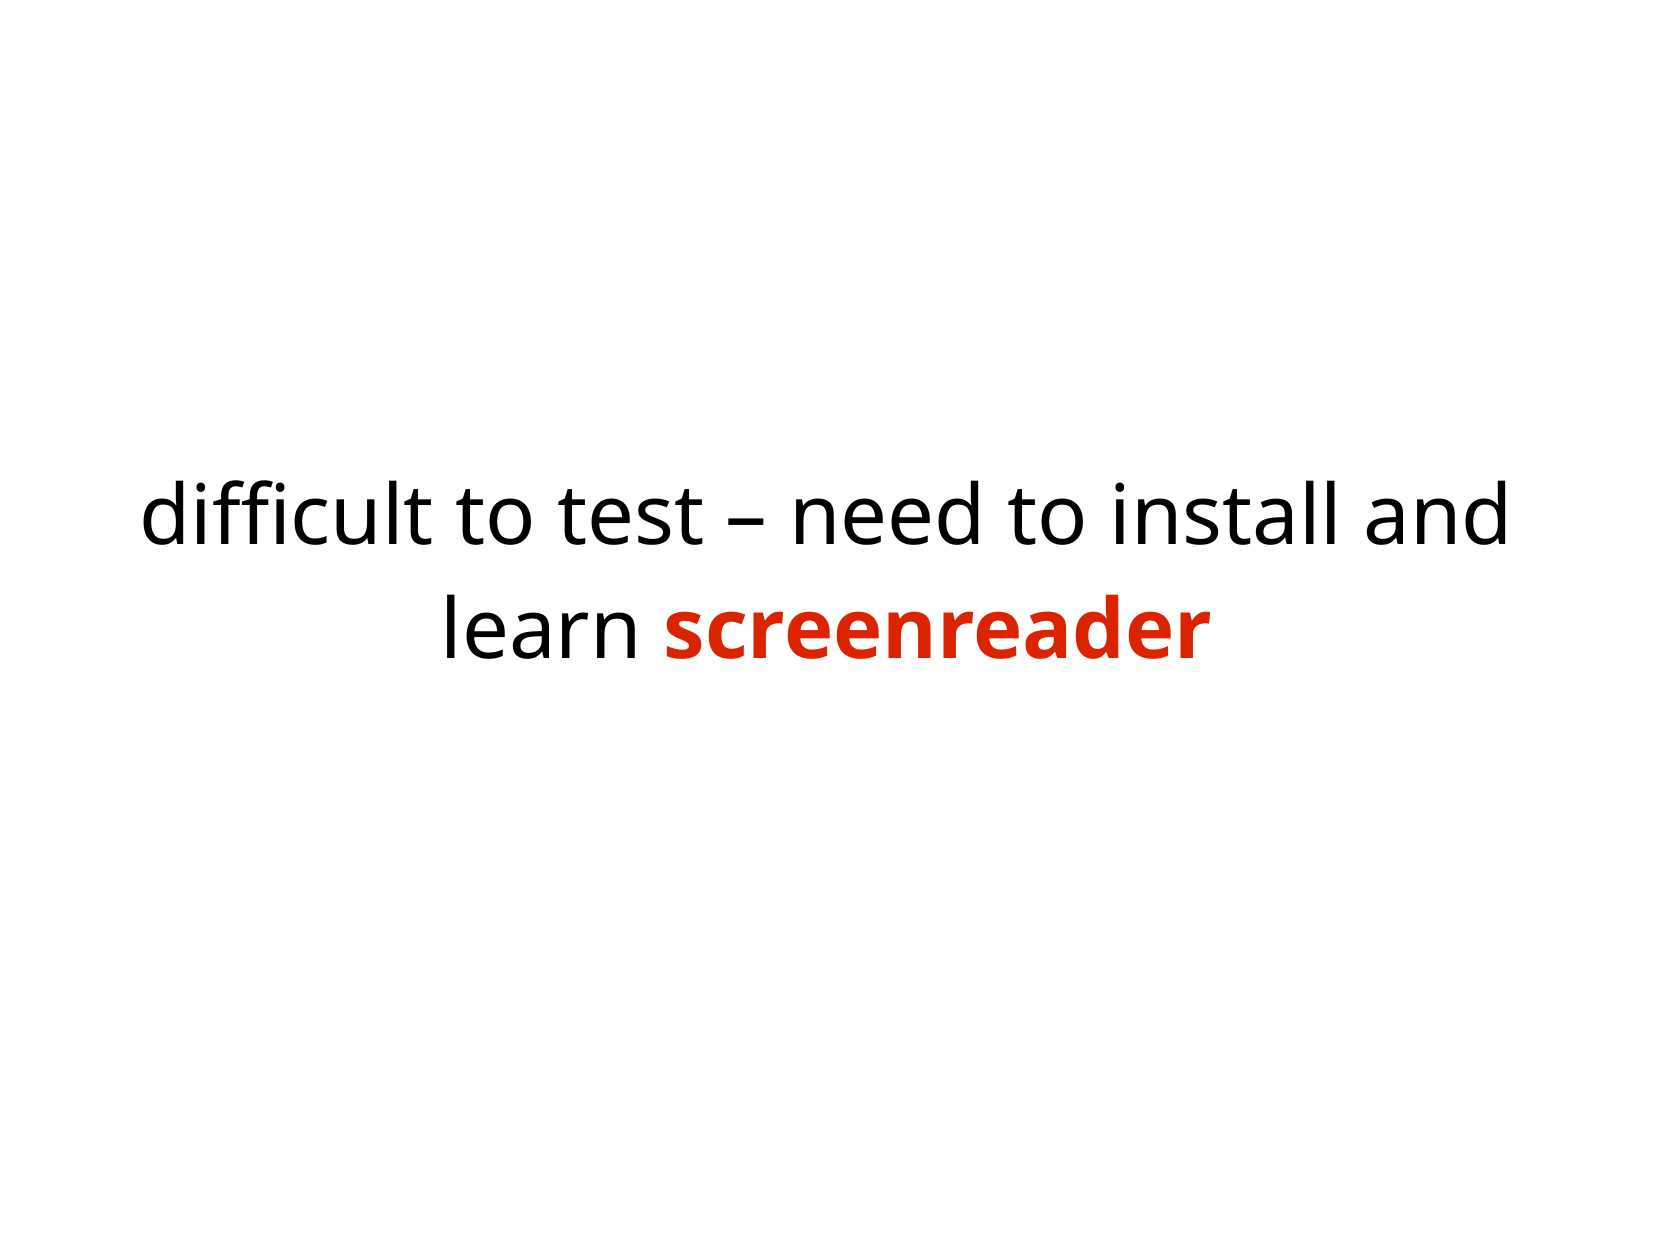

# difficult to test – need to install and learn screenreader